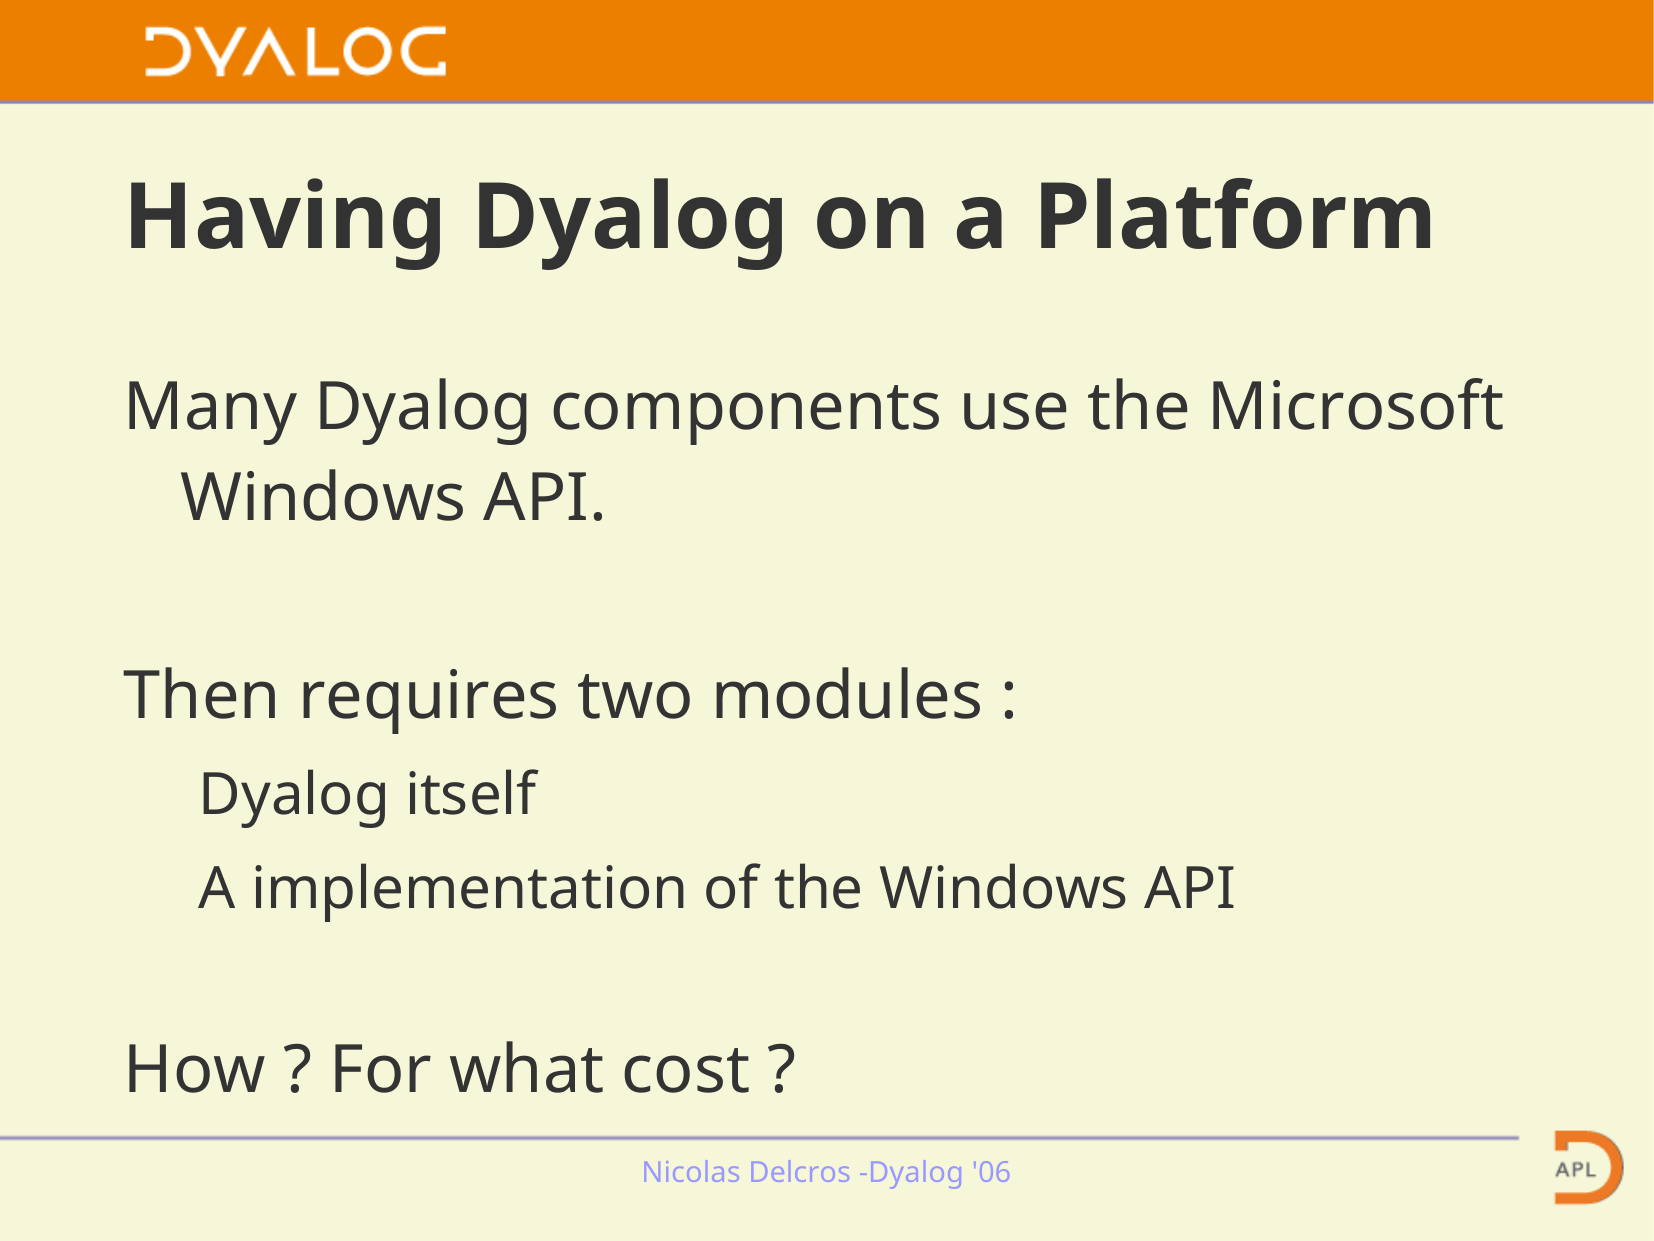

# Having Dyalog on a Platform
Many Dyalog components use the Microsoft Windows API.
Then requires two modules :
Dyalog itself
A implementation of the Windows API
How ? For what cost ?
Nicolas Delcros -Dyalog '06